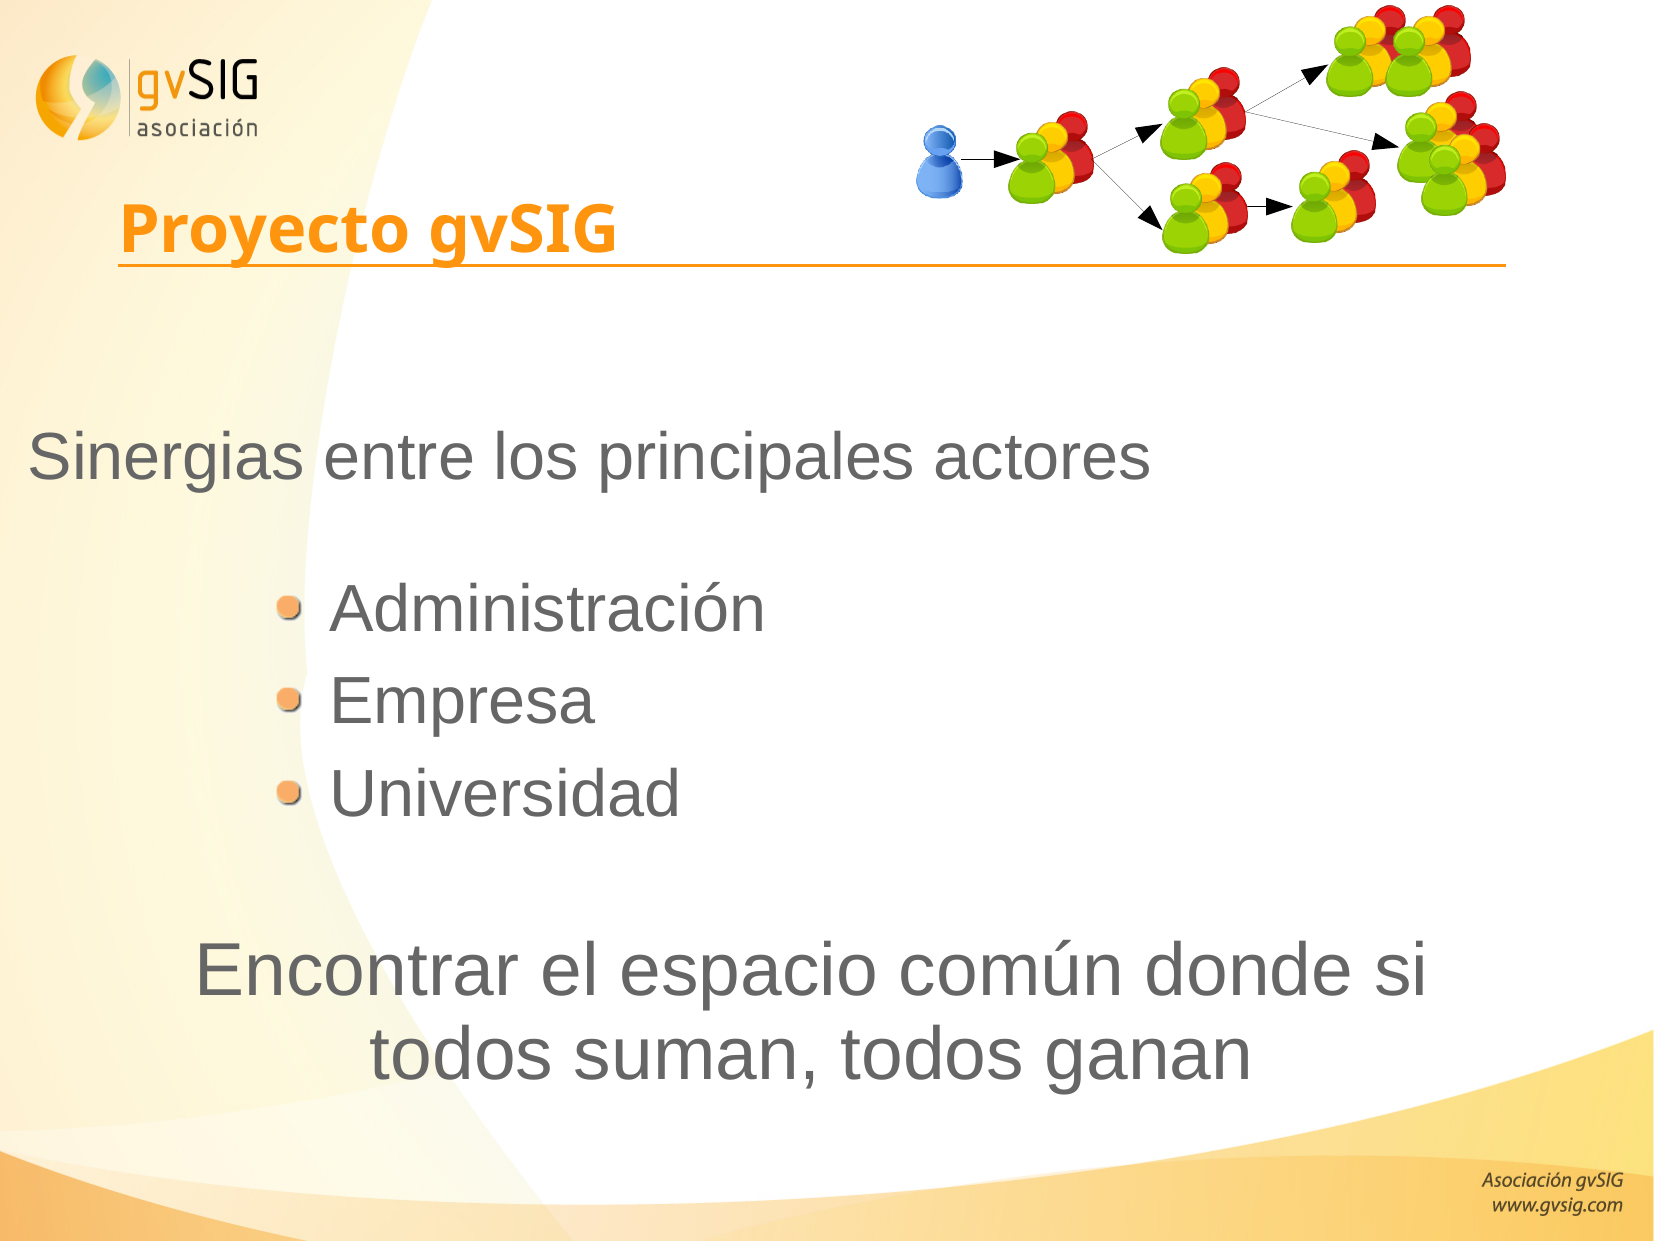

# Proyecto gvSIG
Sinergias entre los principales actores
 Administración
 Empresa
 Universidad
Encontrar el espacio común donde si todos suman, todos ganan